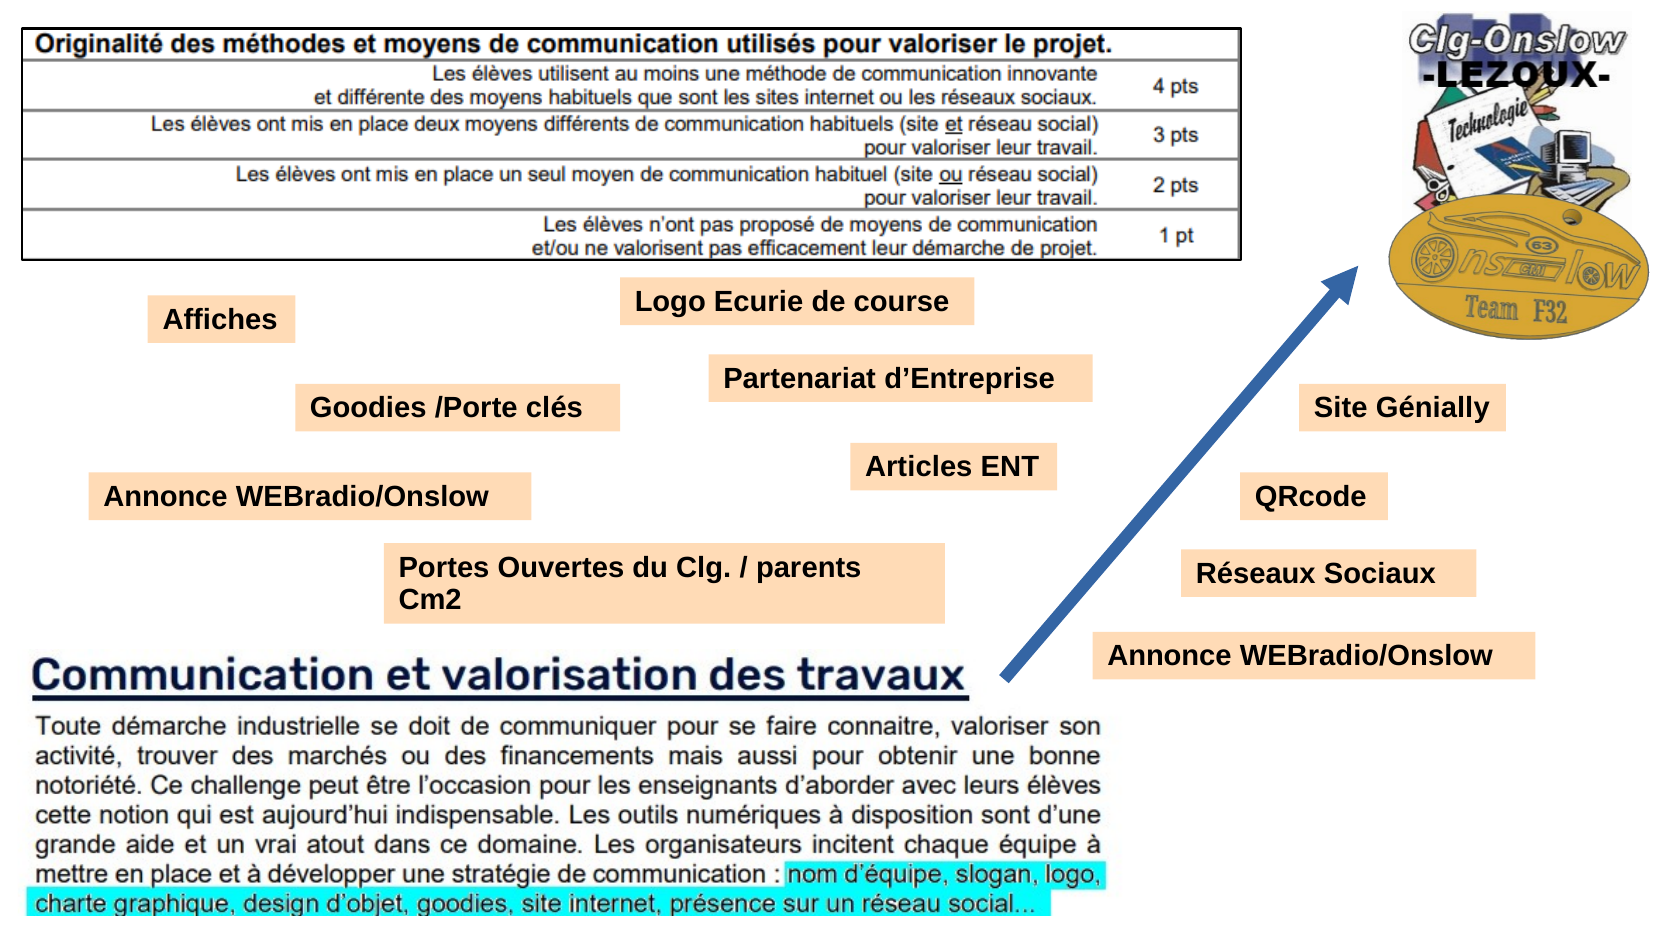

Logo Ecurie de course
Affiches
Partenariat d’Entreprise
Goodies /Porte clés
Site Génially
Articles ENT
Annonce WEBradio/Onslow
QRcode
Portes Ouvertes du Clg. / parents Cm2
Réseaux Sociaux
Annonce WEBradio/Onslow